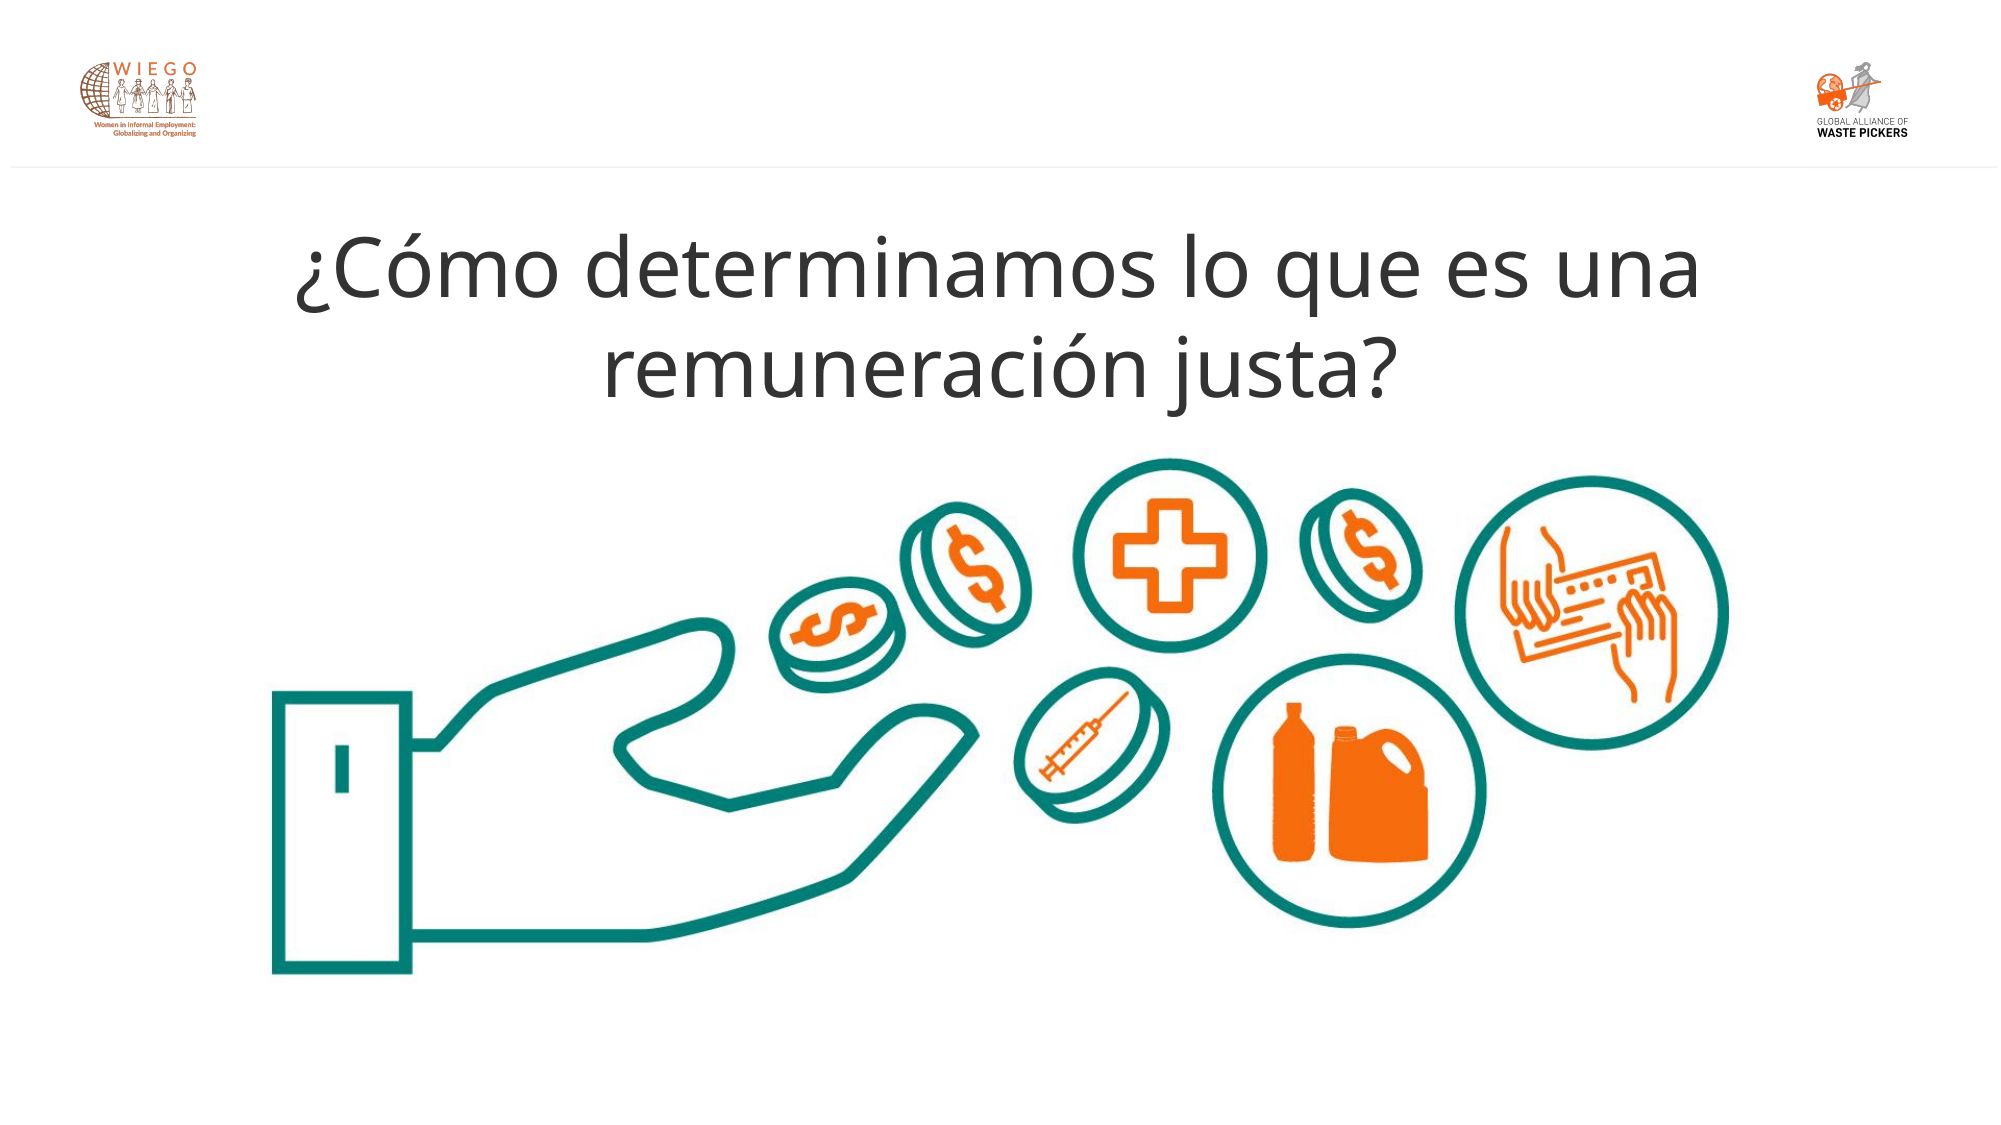

¿Cómo determinamos lo que es una remuneración justa?